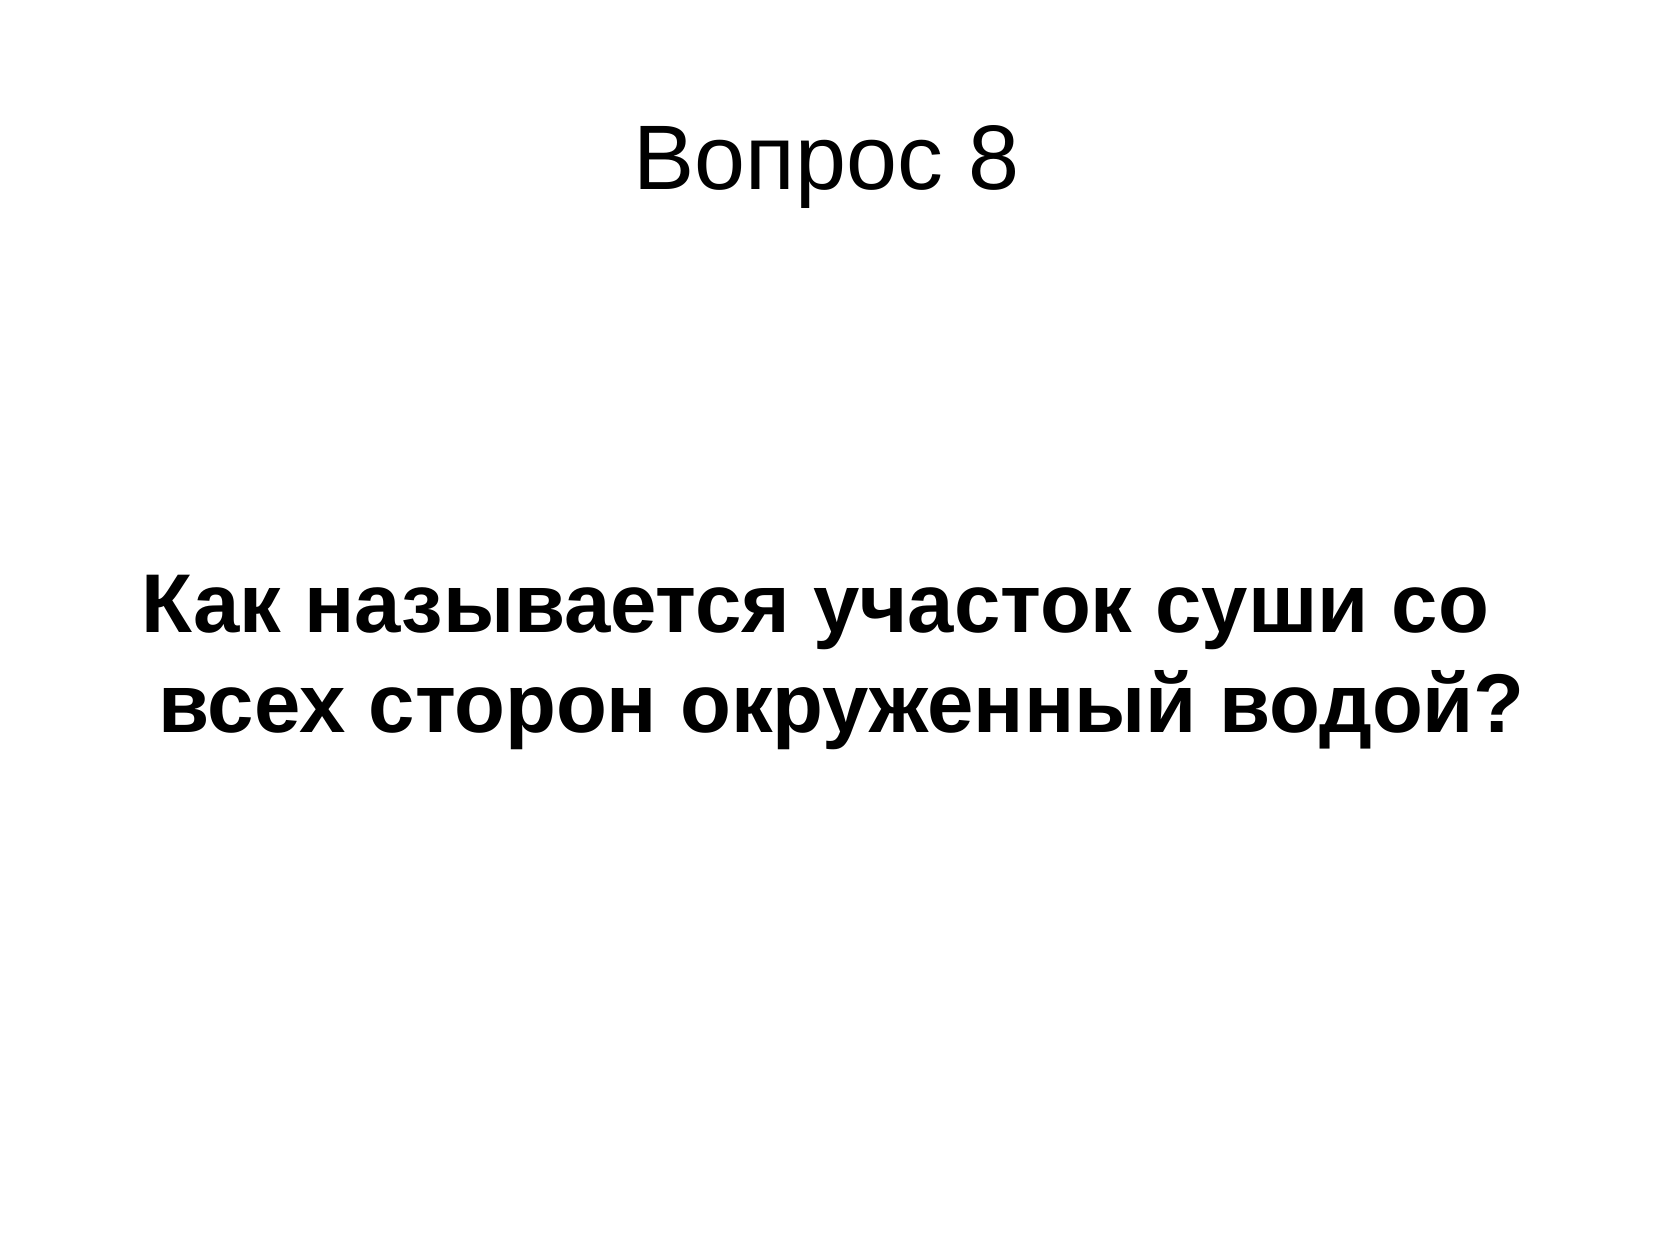

# Вопрос 8
Как называется участок суши со всех сторон окруженный водой?